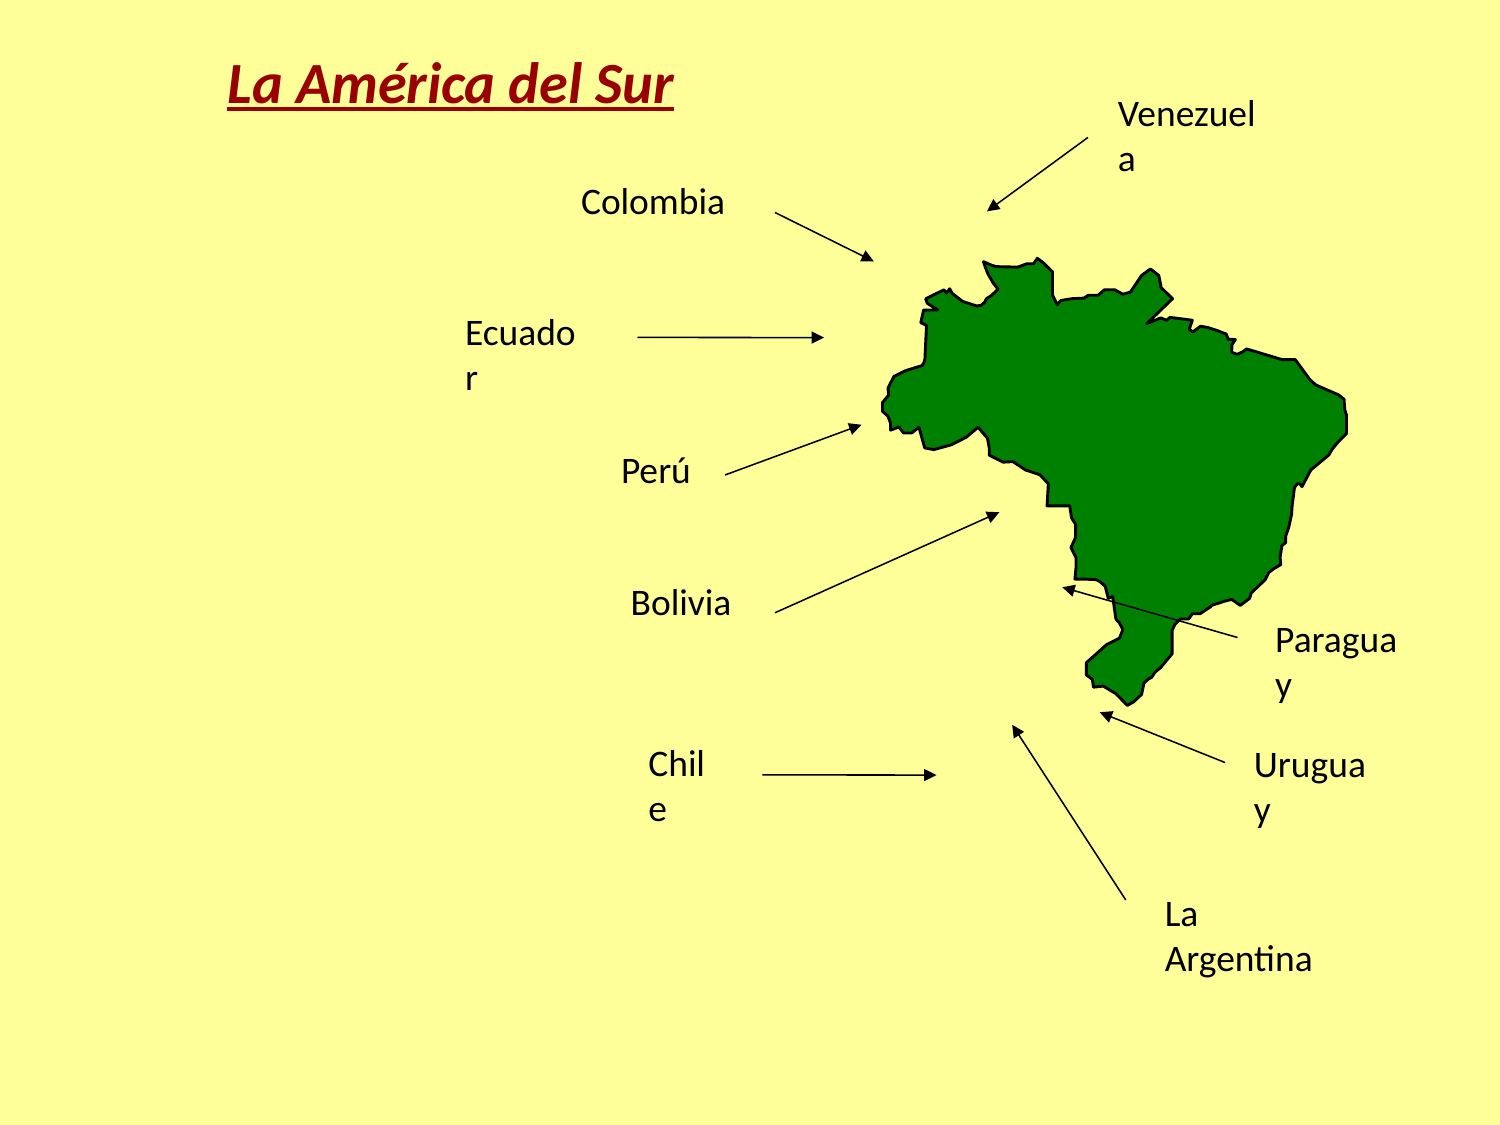

La América del Sur
Venezuela
Colombia
Ecuador
Perú
Bolivia
Paraguay
Uruguay
La Argentina
Chile